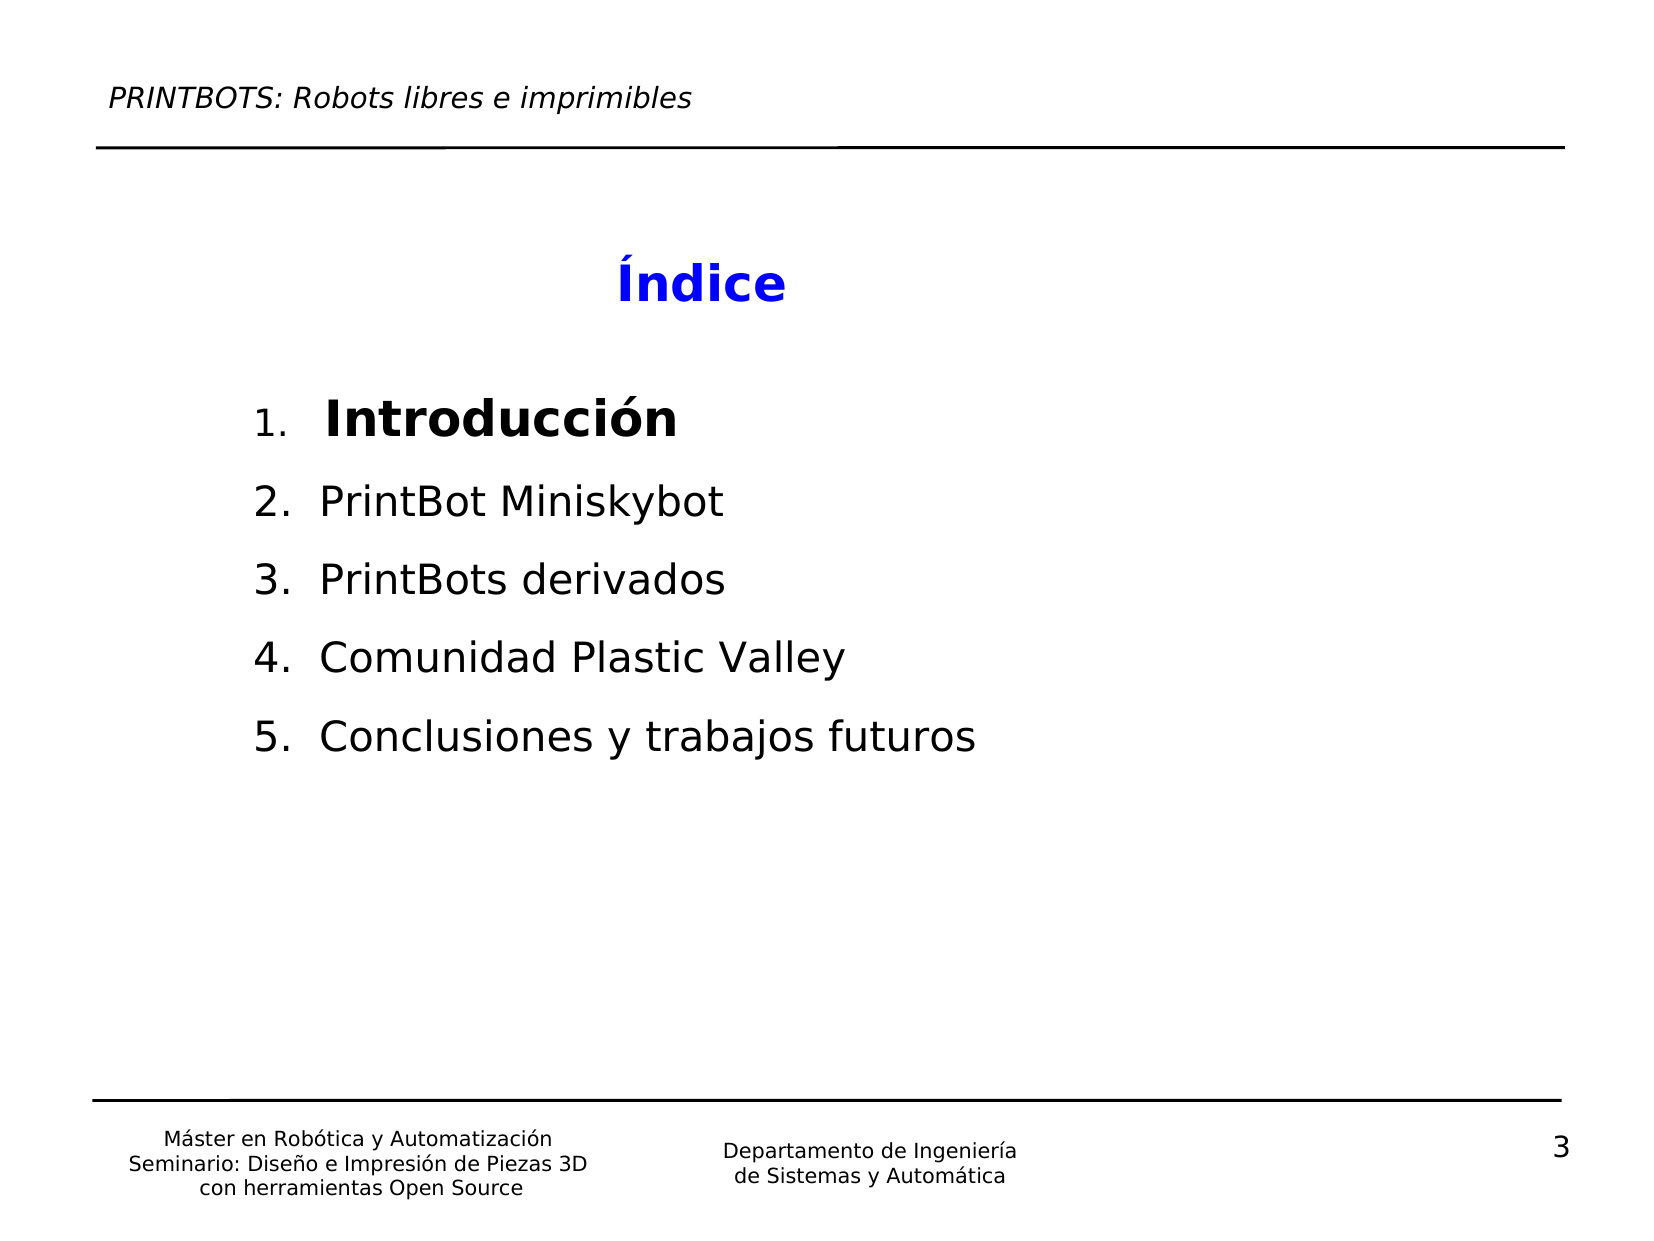

PRINTBOTS: Robots libres e imprimibles
Índice
 Introducción
 PrintBot Miniskybot
 PrintBots derivados
 Comunidad Plastic Valley
 Conclusiones y trabajos futuros
Máster en Robótica y Automatización
Seminario: Diseño e Impresión de Piezas 3D
 con herramientas Open Source
3
Departamento de Ingeniería
de Sistemas y Automática